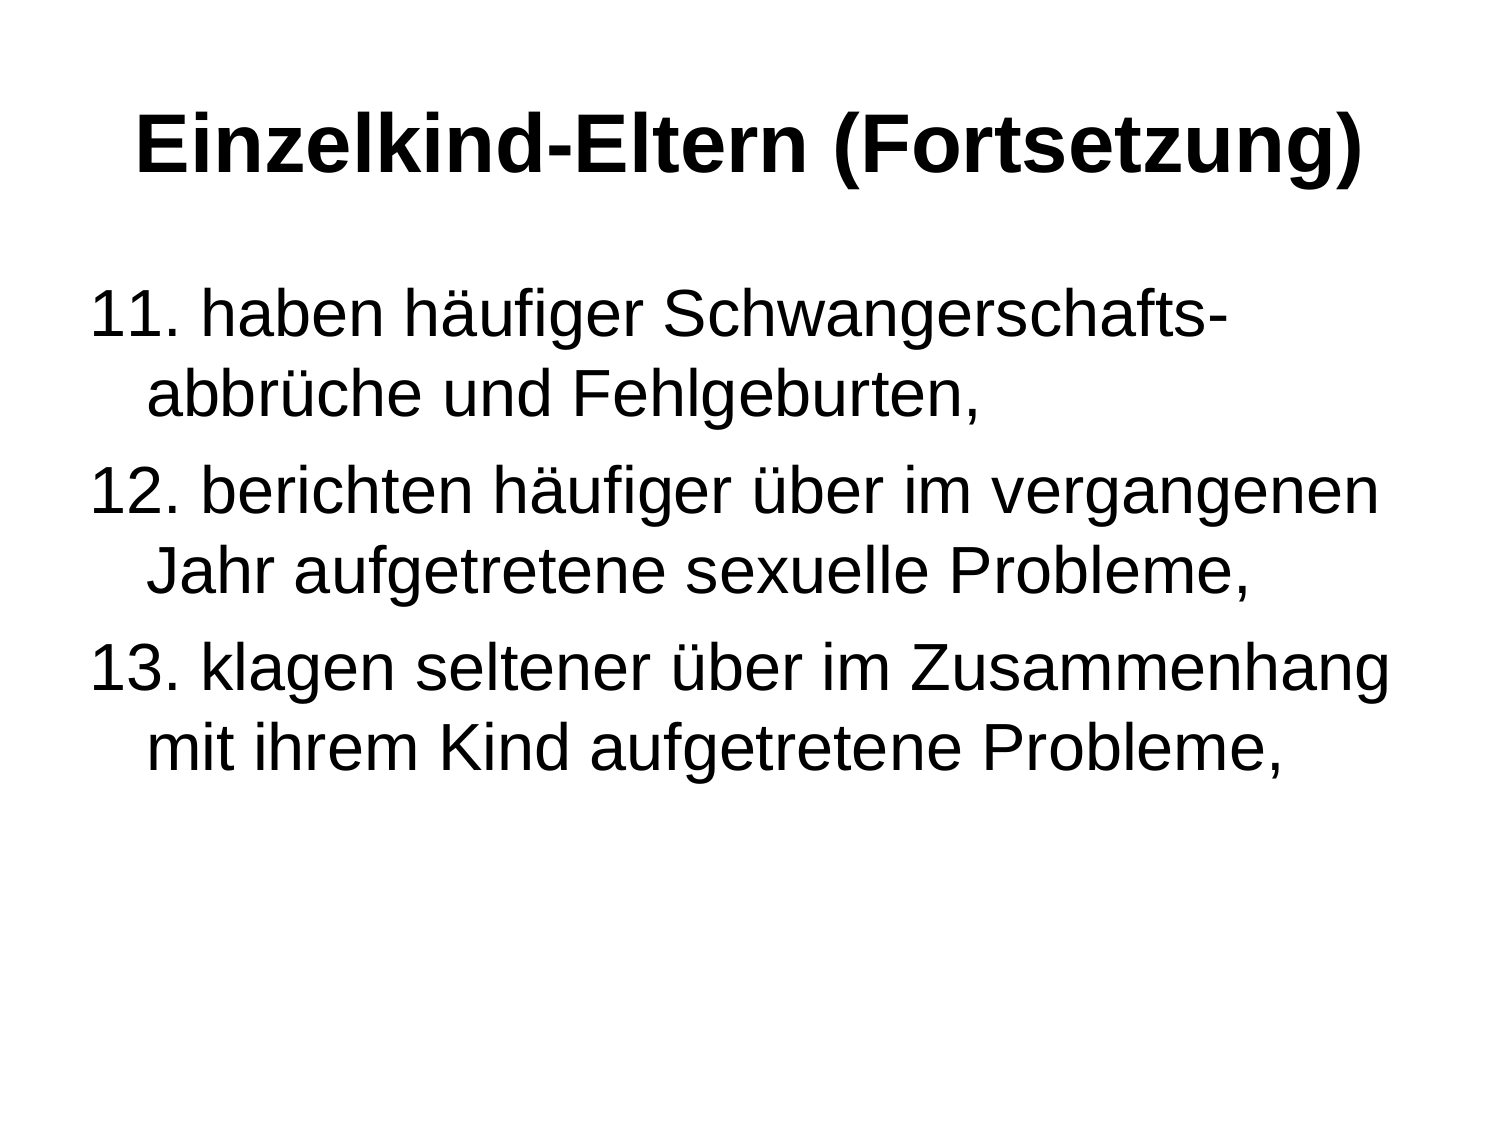

# Einzelkind-Eltern (Fortsetzung)
11. haben häufiger Schwangerschafts-abbrüche und Fehlgeburten,
12. berichten häufiger über im vergangenen Jahr aufgetretene sexuelle Probleme,
13. klagen seltener über im Zusammenhang mit ihrem Kind aufgetretene Probleme,